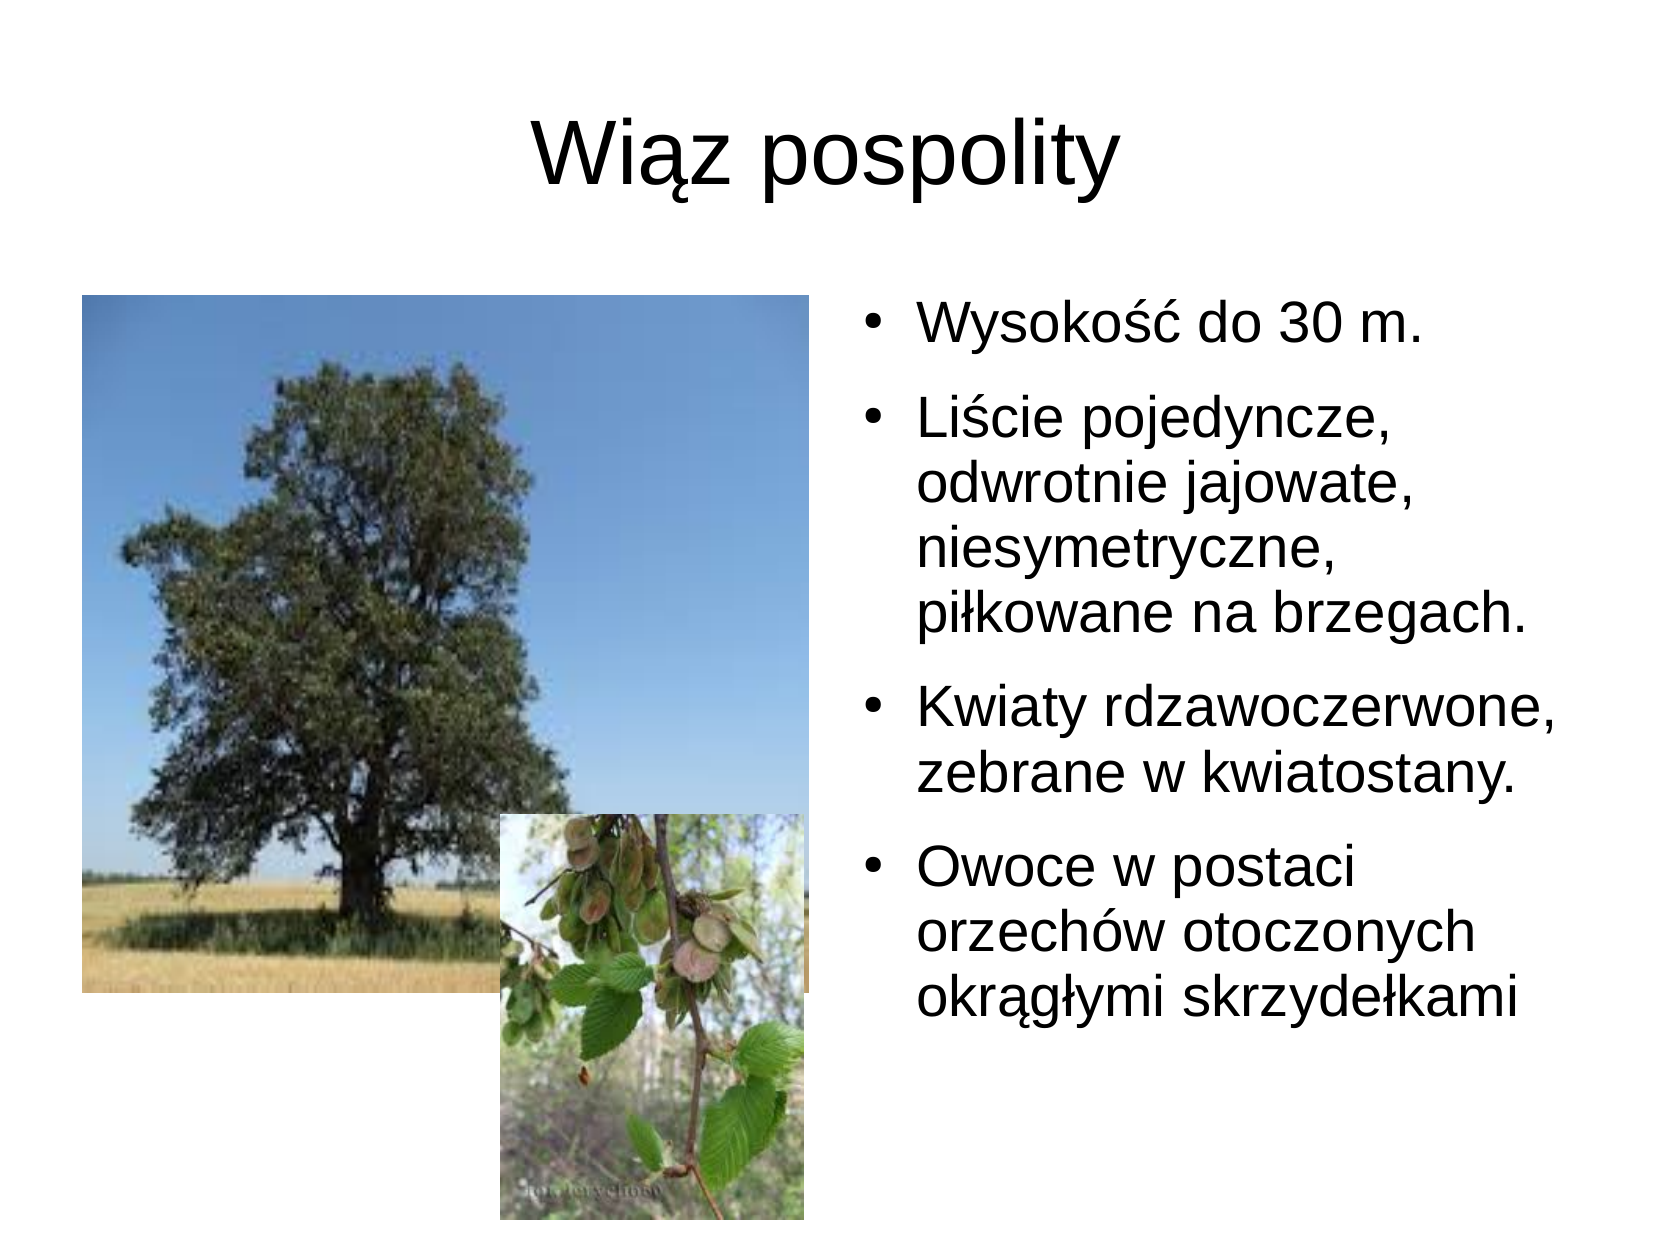

# Wiąz pospolity
Wysokość do 30 m.
Liście pojedyncze, odwrotnie jajowate, niesymetryczne, piłkowane na brzegach.
Kwiaty rdzawoczerwone, zebrane w kwiatostany.
Owoce w postaci orzechów otoczonych okrągłymi skrzydełkami